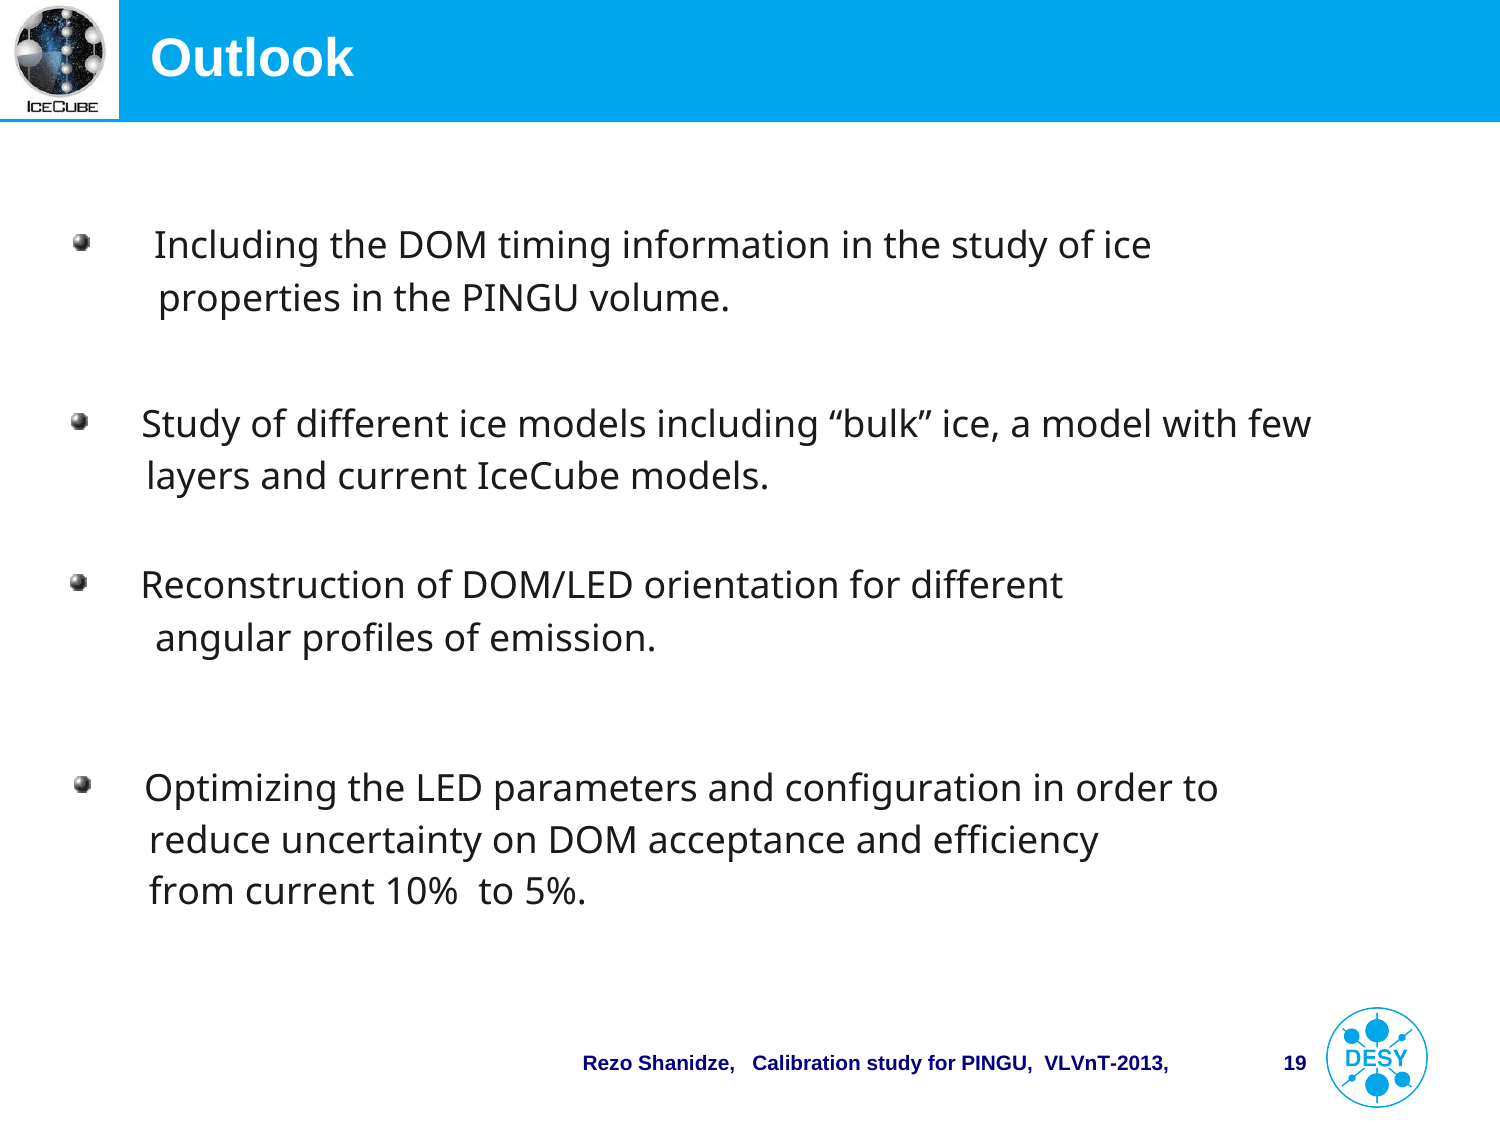

# Outlook
 Including the DOM timing information in the study of ice
 properties in the PINGU volume.
 Study of different ice models including “bulk” ice, a model with few
 layers and current IceCube models.
 Reconstruction of DOM/LED orientation for different
 angular profiles of emission.
 Optimizing the LED parameters and configuration in order to
 reduce uncertainty on DOM acceptance and efficiency
 from current 10% to 5%.
Rezo Shanidze, Calibration study for PINGU, VLVnT-2013, 19